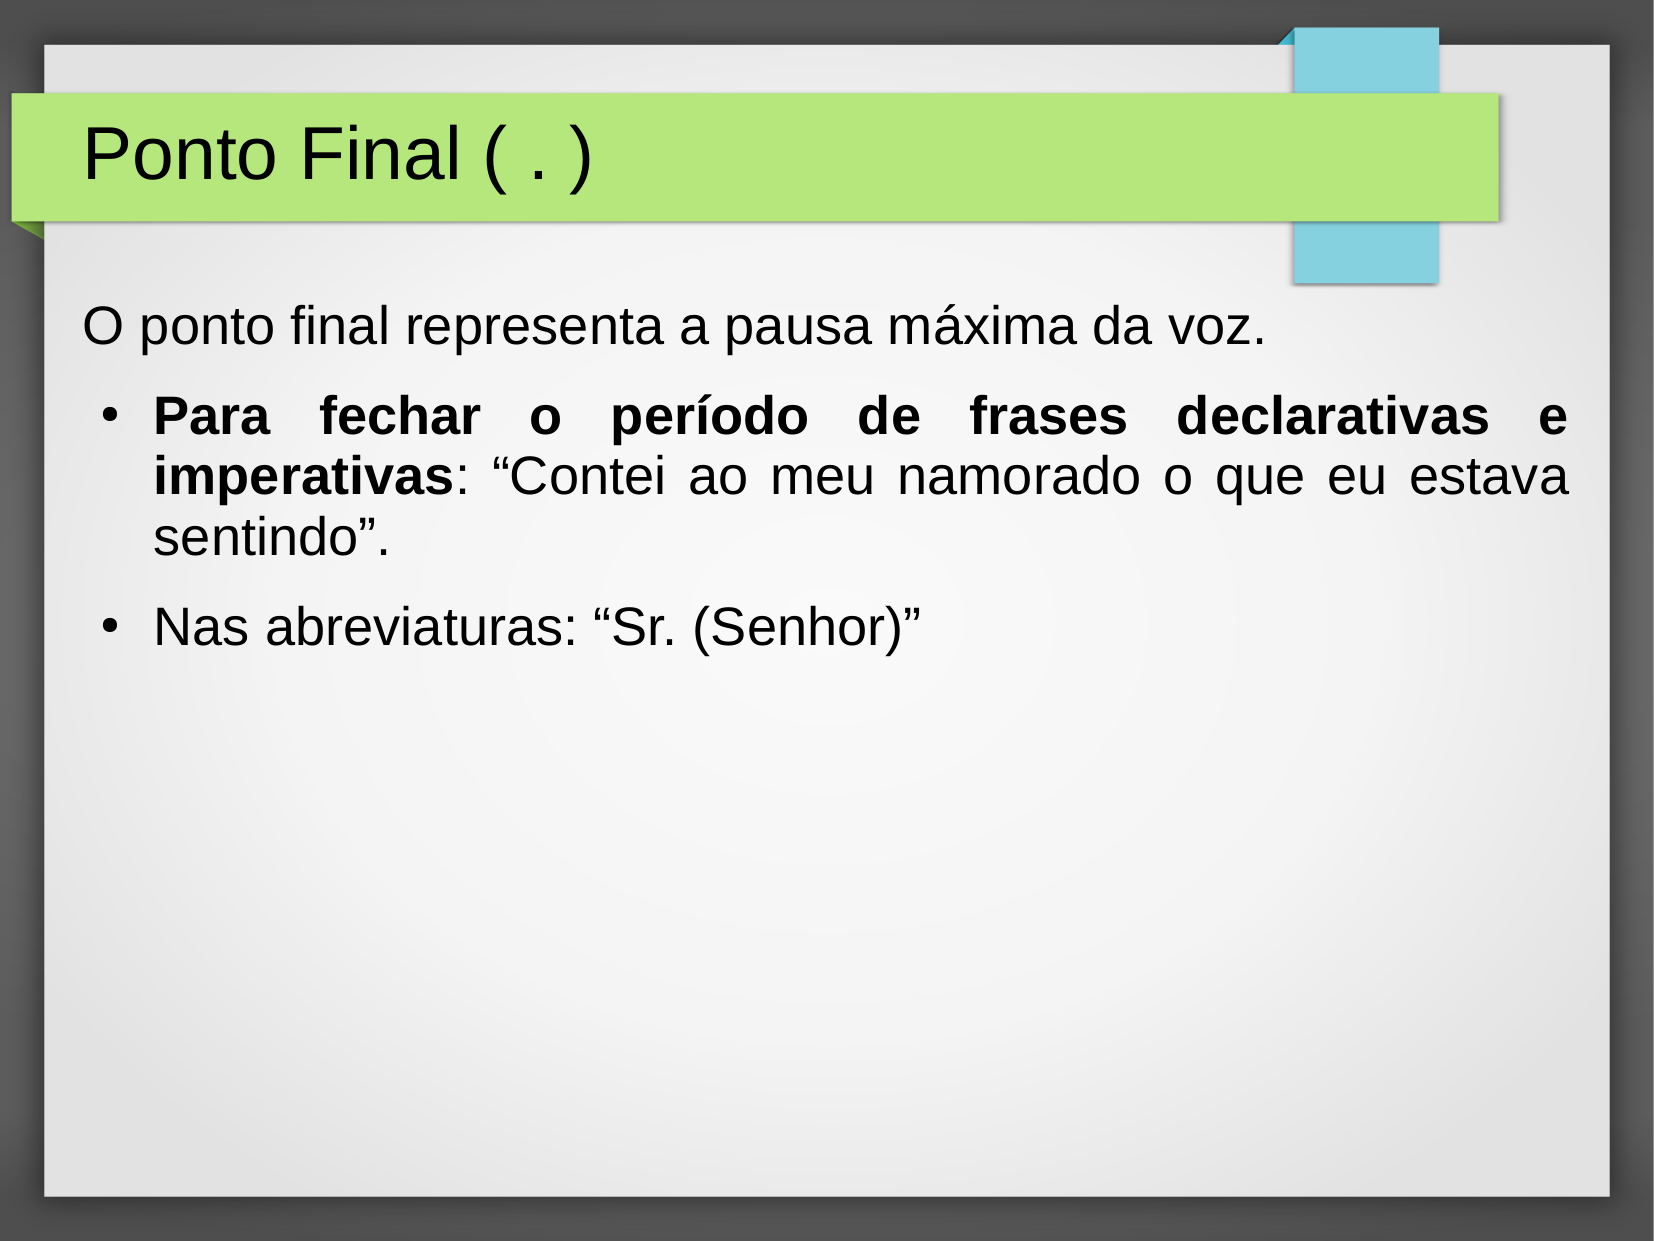

# Ponto Final ( . )
O ponto final representa a pausa máxima da voz.
Para fechar o período de frases declarativas e imperativas: “Contei ao meu namorado o que eu estava sentindo”.
Nas abreviaturas: “Sr. (Senhor)”